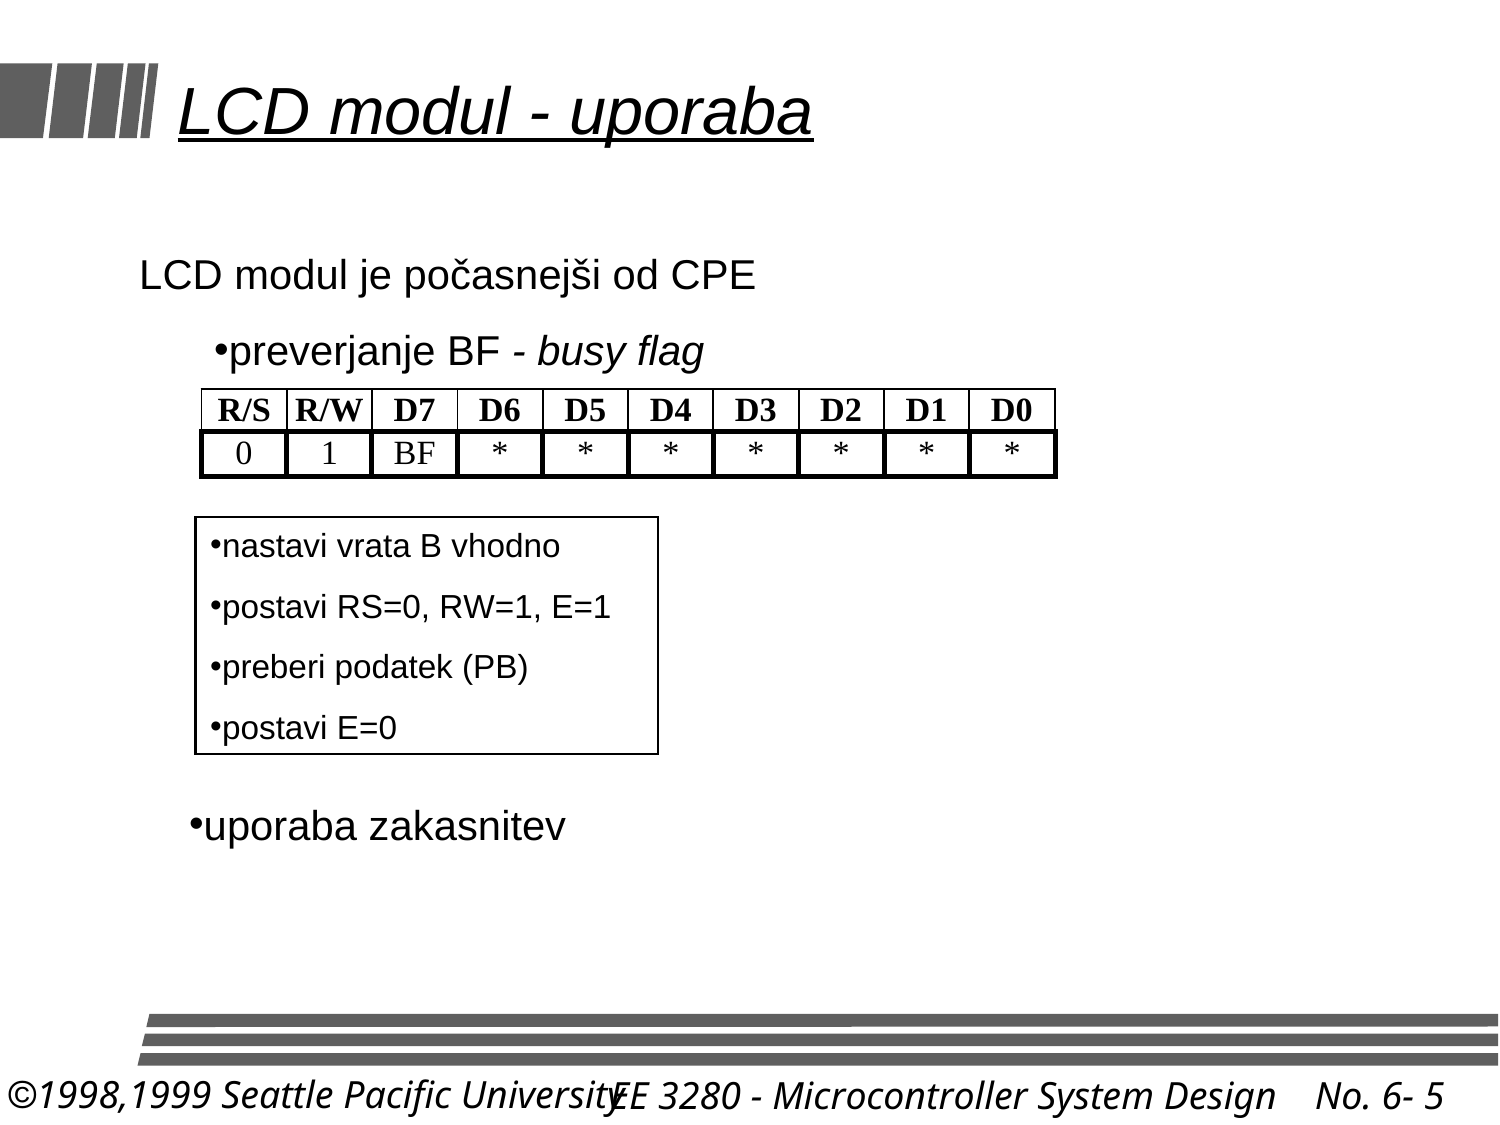

LCD modul - uporaba
LCD modul je počasnejši od CPE
preverjanje BF - busy flag
nastavi vrata B vhodno
postavi RS=0, RW=1, E=1
preberi podatek (PB)
postavi E=0
uporaba zakasnitev